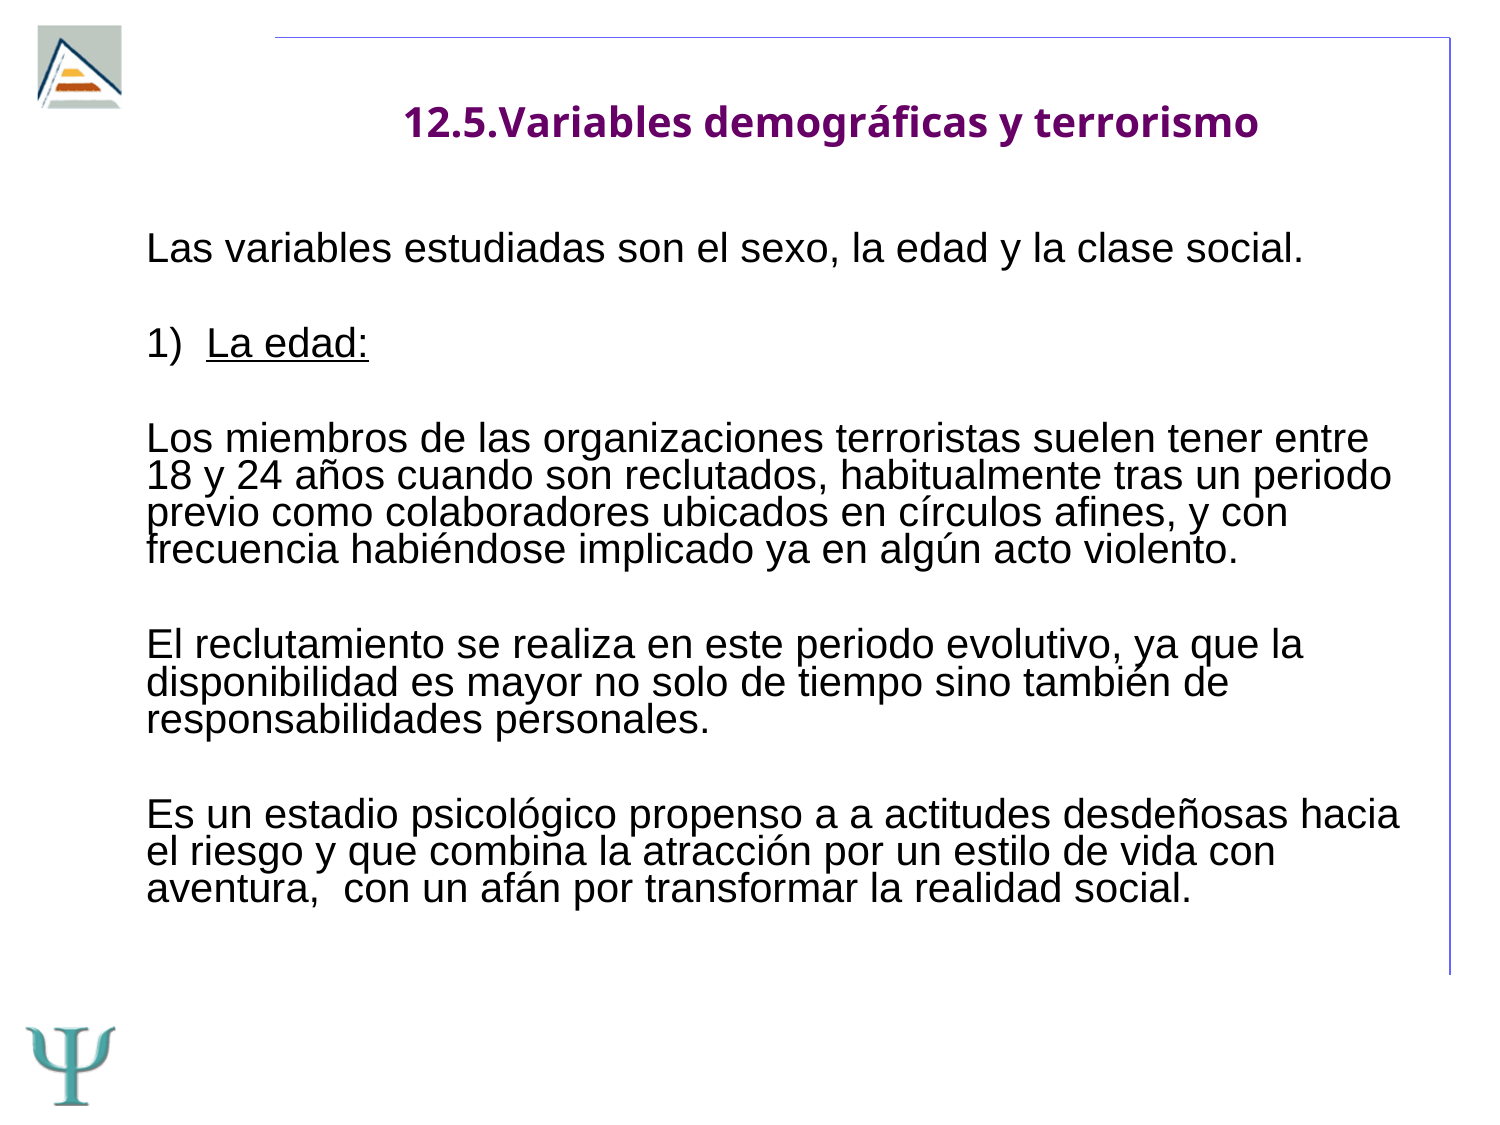

# 12.5.Variables demográficas y terrorismo
	Las variables estudiadas son el sexo, la edad y la clase social.
	1) La edad:
	Los miembros de las organizaciones terroristas suelen tener entre 18 y 24 años cuando son reclutados, habitualmente tras un periodo previo como colaboradores ubicados en círculos afines, y con frecuencia habiéndose implicado ya en algún acto violento.
	El reclutamiento se realiza en este periodo evolutivo, ya que la disponibilidad es mayor no solo de tiempo sino también de responsabilidades personales.
	Es un estadio psicológico propenso a a actitudes desdeñosas hacia el riesgo y que combina la atracción por un estilo de vida con aventura, con un afán por transformar la realidad social.